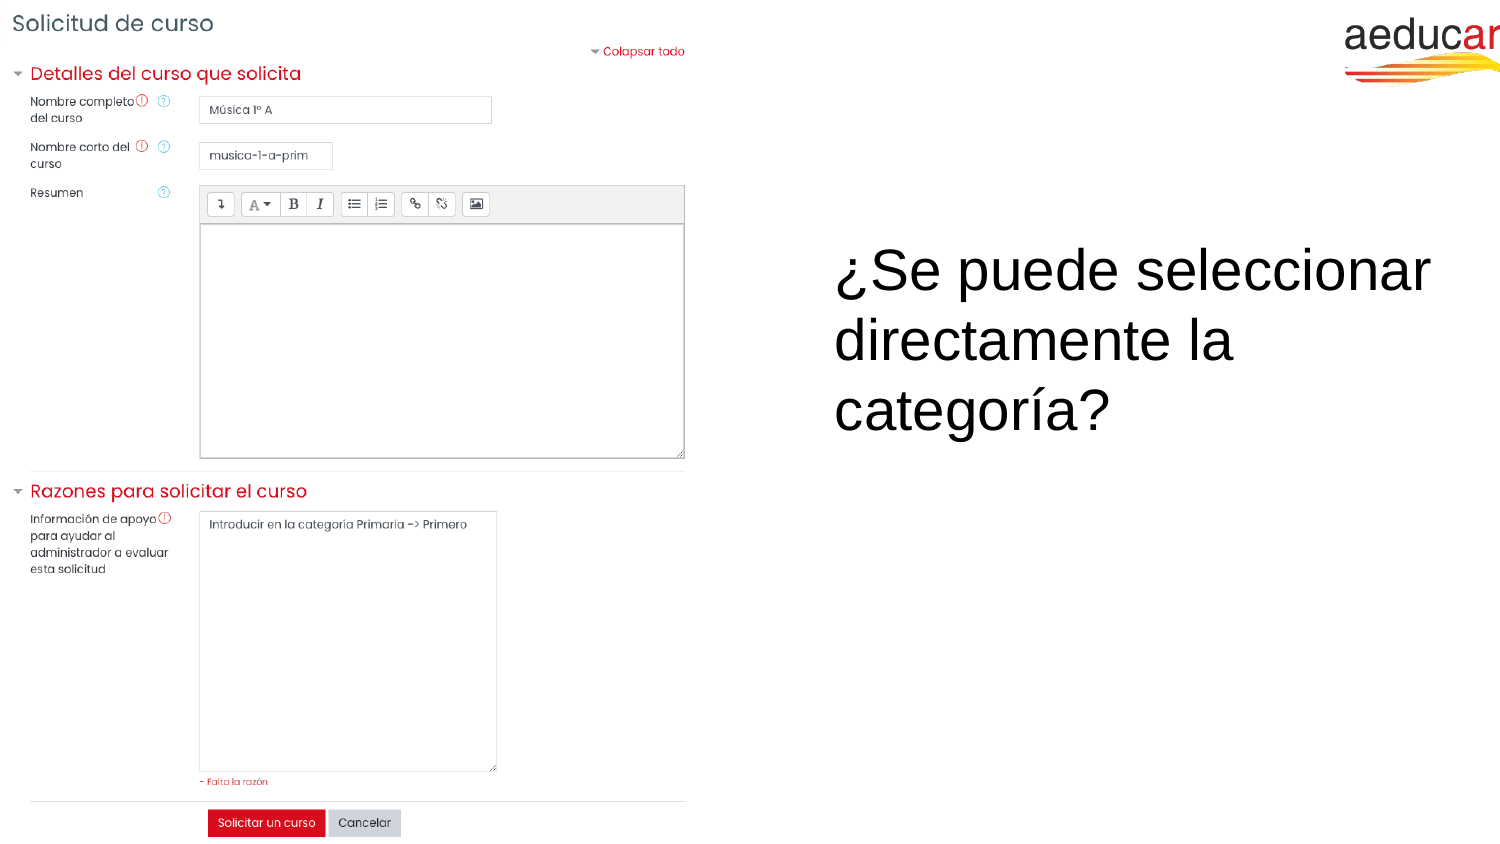

# ¿Se puede seleccionar directamente la categoría?